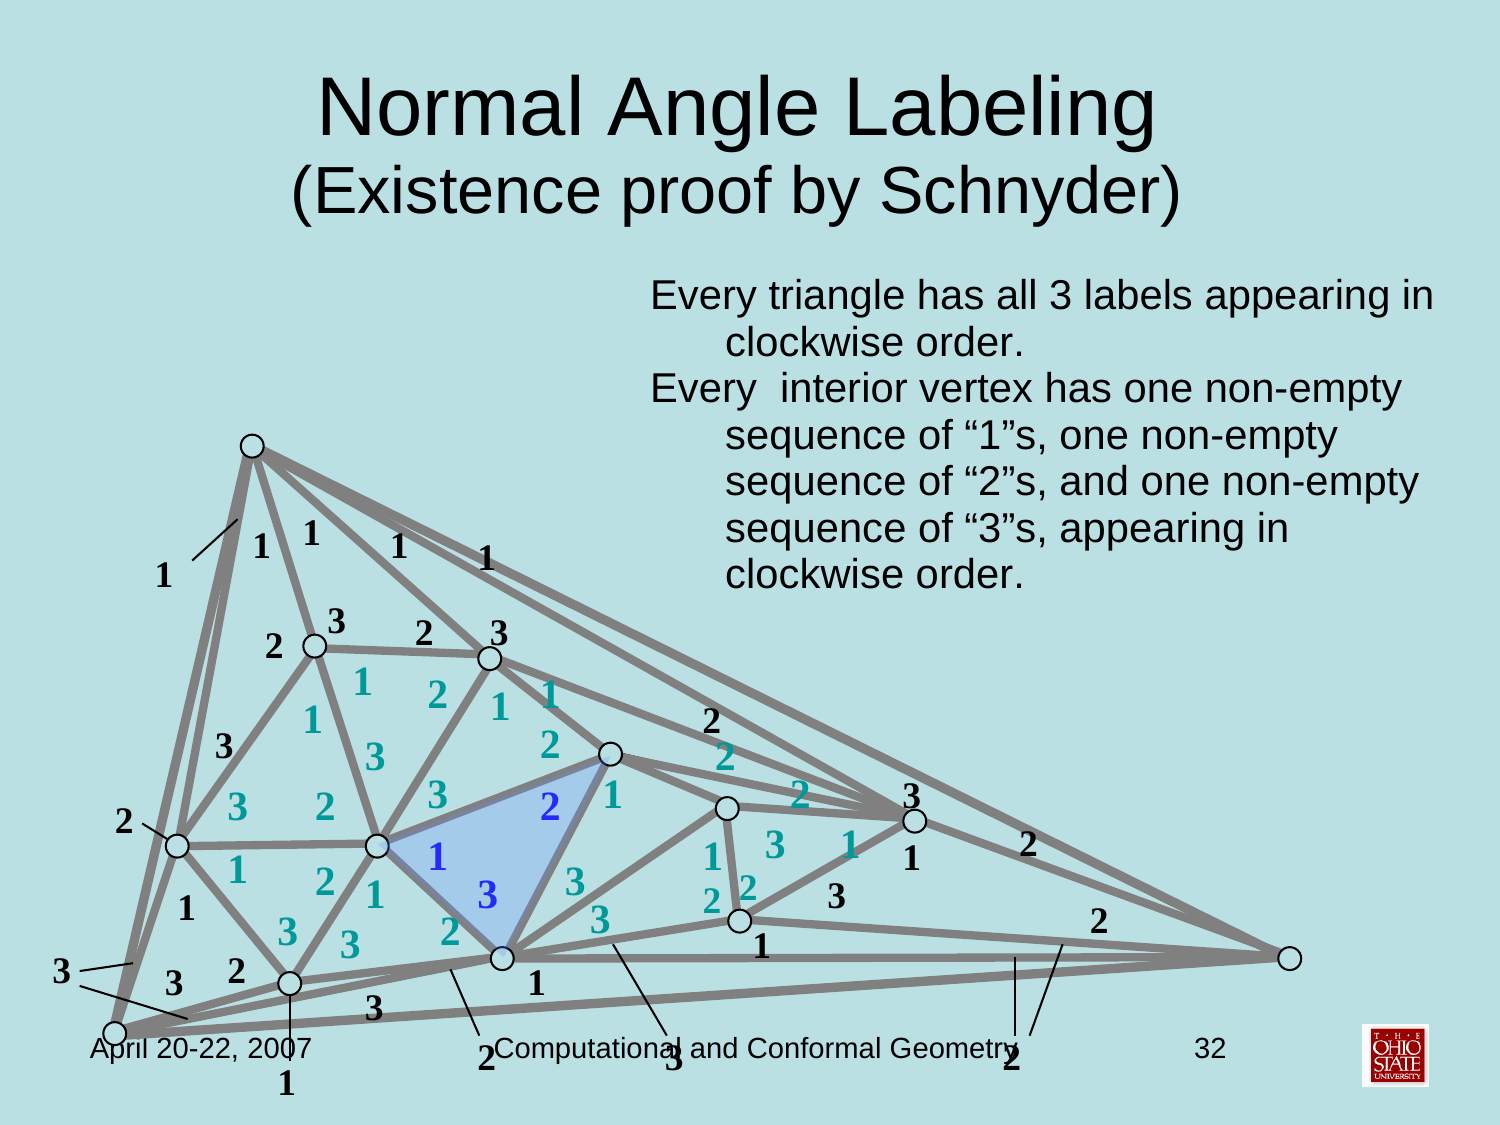

# Normal Angle Labeling (Existence proof by Schnyder)
Every triangle has all 3 labels appearing in clockwise order.
Every interior vertex has one non-empty sequence of “1”s, one non-empty sequence of “2”s, and one non-empty sequence of “3”s, appearing in clockwise order.
1
1
1
1
1
3
2
3
2
1
2
1
1
1
2
2
3
3
2
3
1
2
3
3
2
2
2
3
1
2
1
1
1
1
2
3
1
3
3
1
3
2
3
2
3
1
3
2
3
1
3
2
3
2
1
2
2
April 20-22, 2007
Computational and Conformal Geometry
32